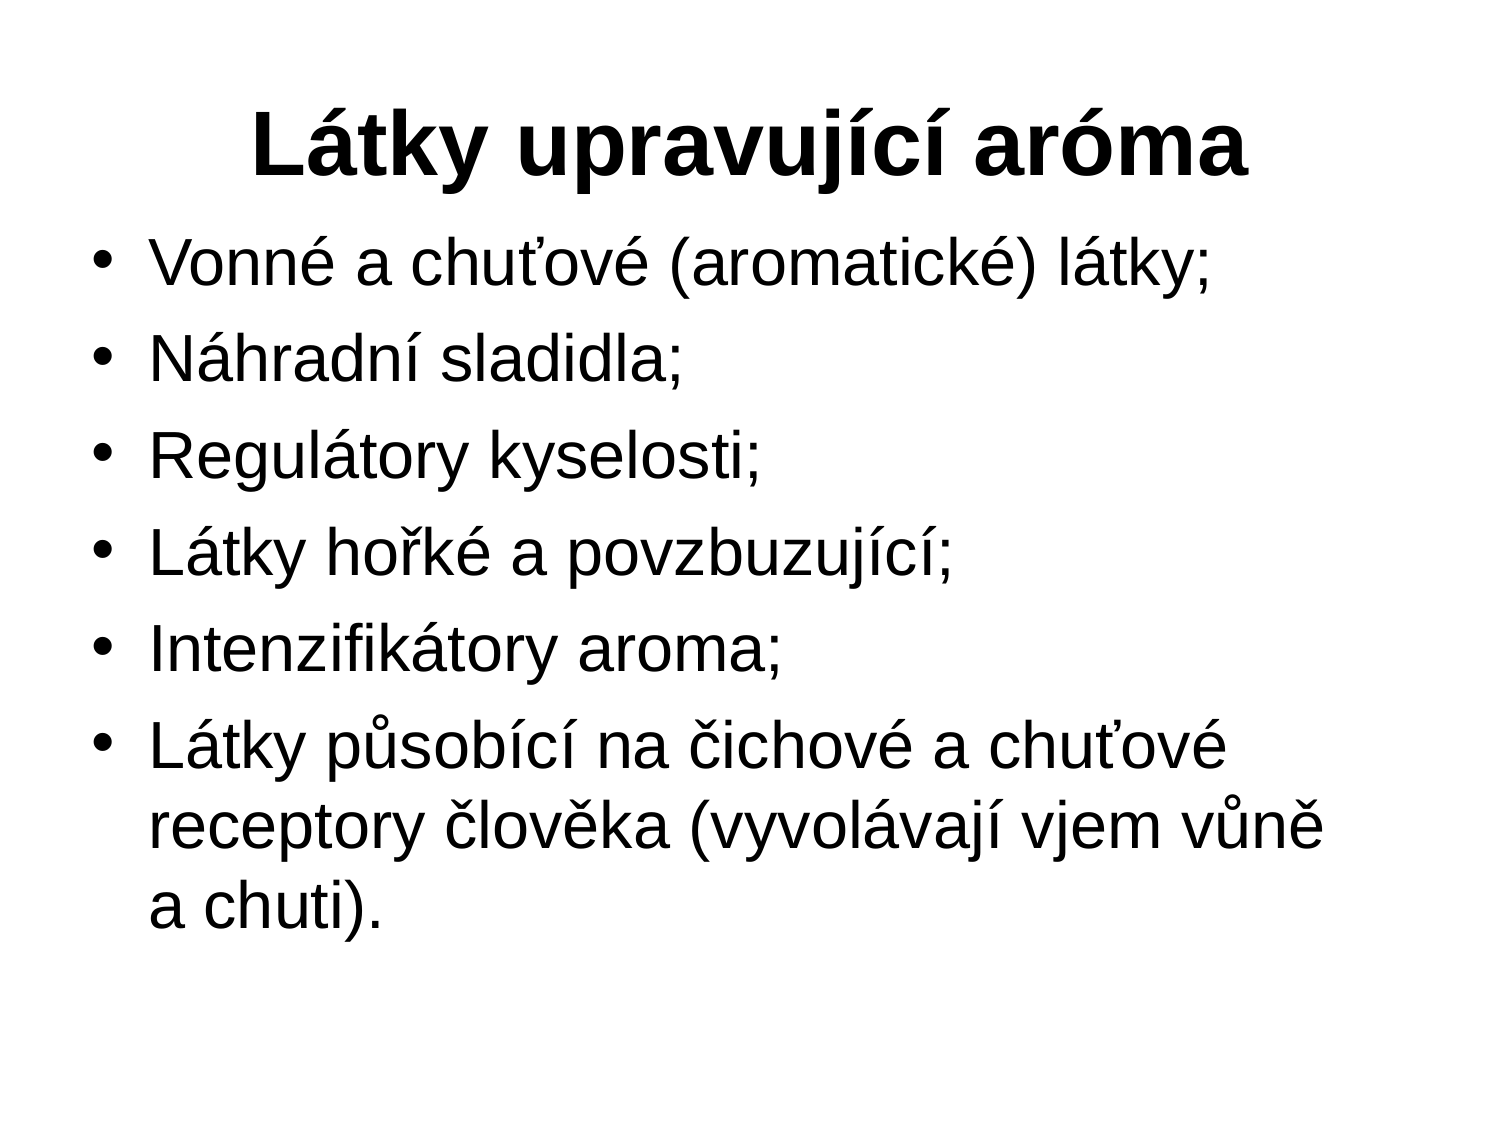

# Látky upravující aróma
Vonné a chuťové (aromatické) látky;
Náhradní sladidla;
Regulátory kyselosti;
Látky hořké a povzbuzující;
Intenzifikátory aroma;
Látky působící na čichové a chuťové receptory člověka (vyvolávají vjem vůně
a chuti).